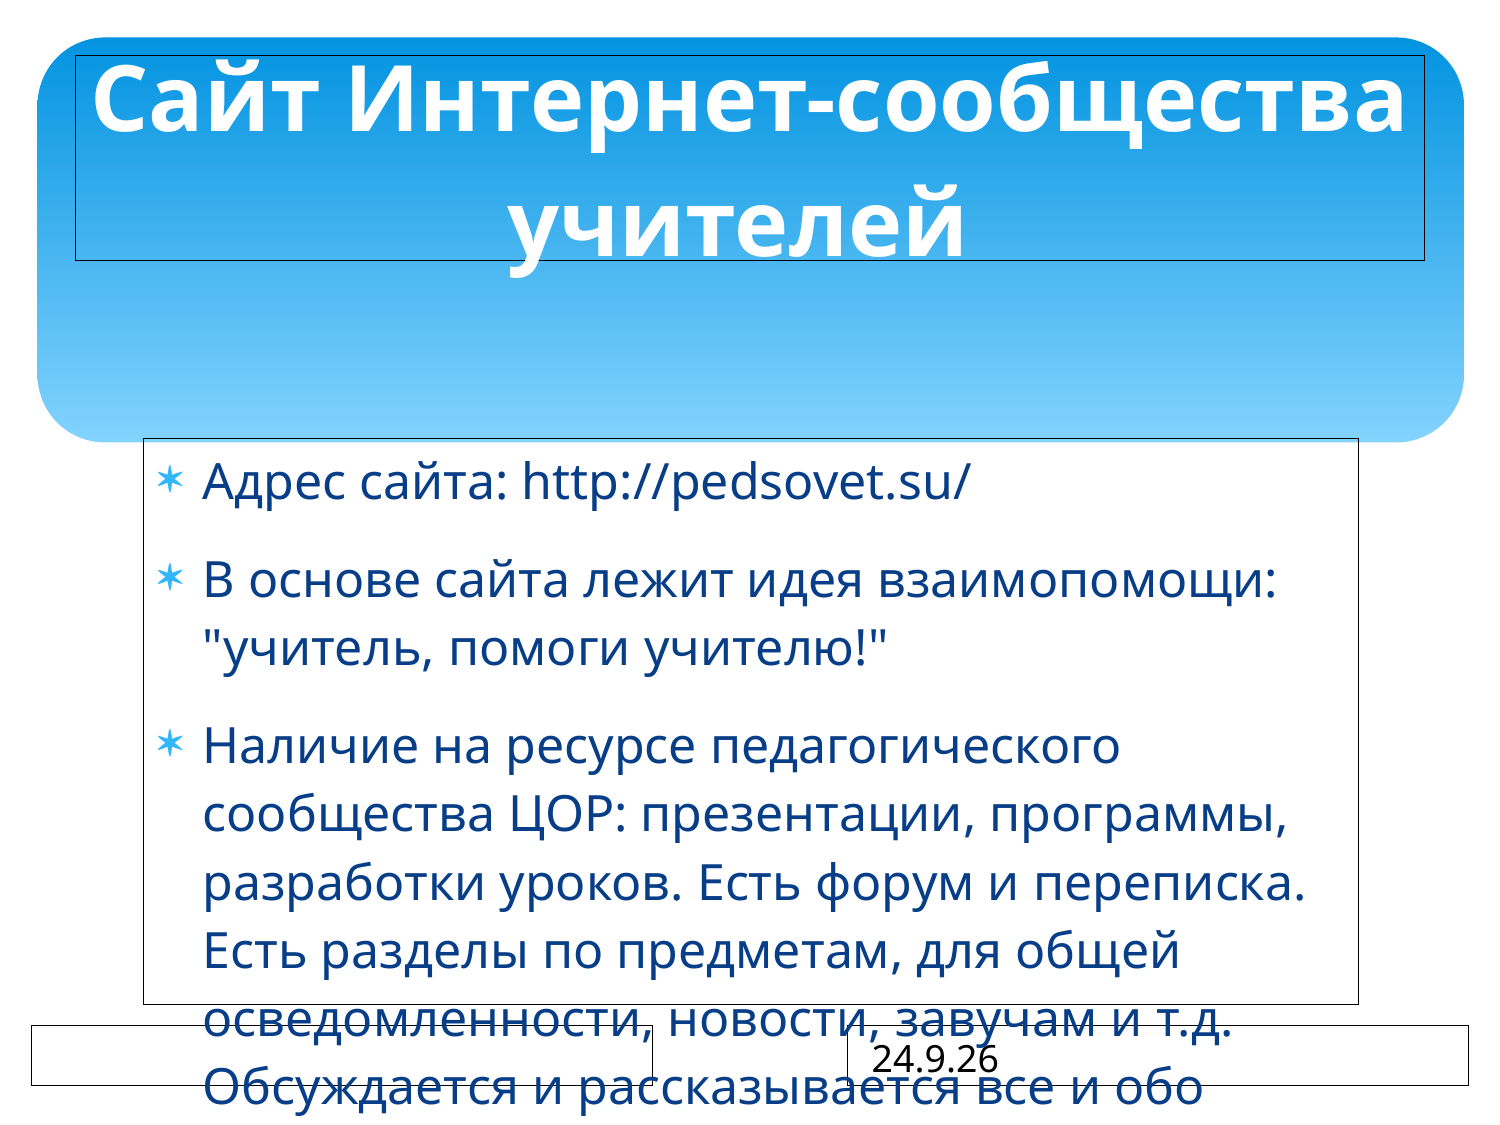

Сайт Интернет-сообщества учителей
# Адрес сайта: http://pedsovet.su/
В основе сайта лежит идея взаимопомощи: "учитель, помоги учителю!"
Наличие на ресурсе педагогического сообщества ЦОР: презентации, программы, разработки уроков. Есть форум и переписка. Есть разделы по предметам, для общей осведомленности, новости, завучам и т.д. Обсуждается и рассказывается все и обо всем, что связано со школой и педагогической деятельностью. В обсуждении могут участвовать не только учителя, но и ученики, родители. Каждый зарегистрированный пользователь может разместить на этом сайте любой, полезный, на его взгляд, материал: от комментария и ссылки до собственного учебника. Свидетельство о публикации собственных материалов платное.